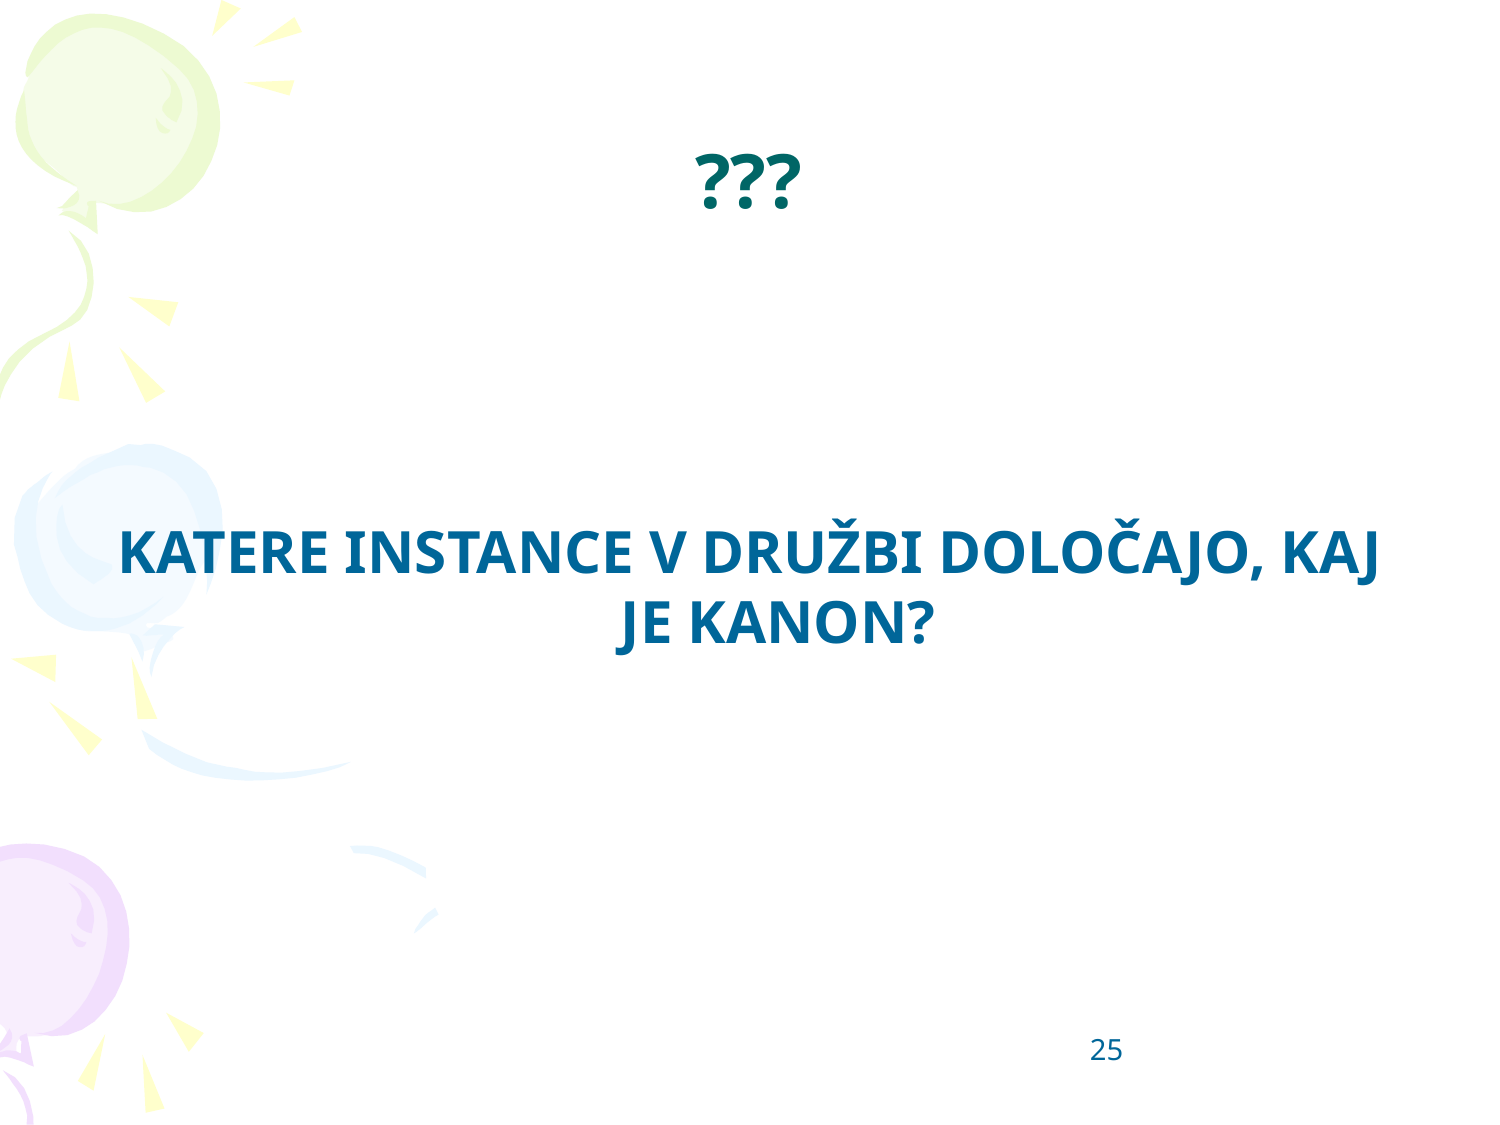

# ???
KATERE INSTANCE V DRUŽBI DOLOČAJO, KAJ JE KANON?